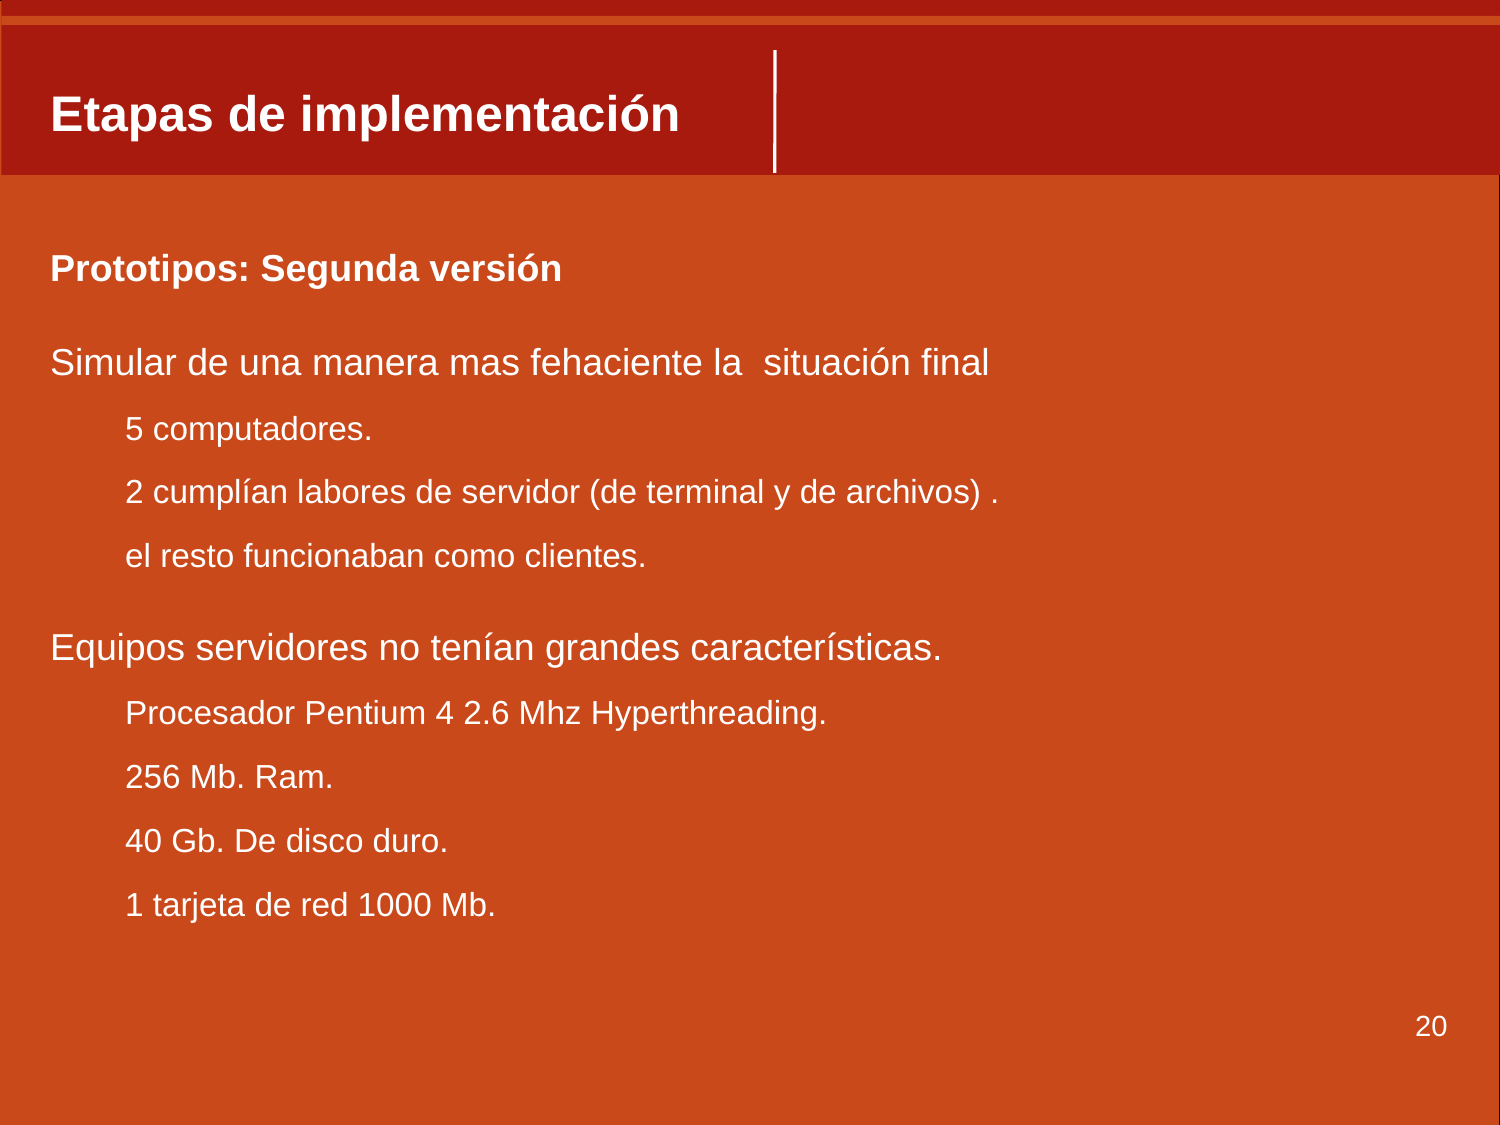

# Etapas de implementación
Prototipos: Segunda versión
Simular de una manera mas fehaciente la situación final
5 computadores.
2 cumplían labores de servidor (de terminal y de archivos) .
el resto funcionaban como clientes.
Equipos servidores no tenían grandes características.
Procesador Pentium 4 2.6 Mhz Hyperthreading.
256 Mb. Ram.
40 Gb. De disco duro.
1 tarjeta de red 1000 Mb.